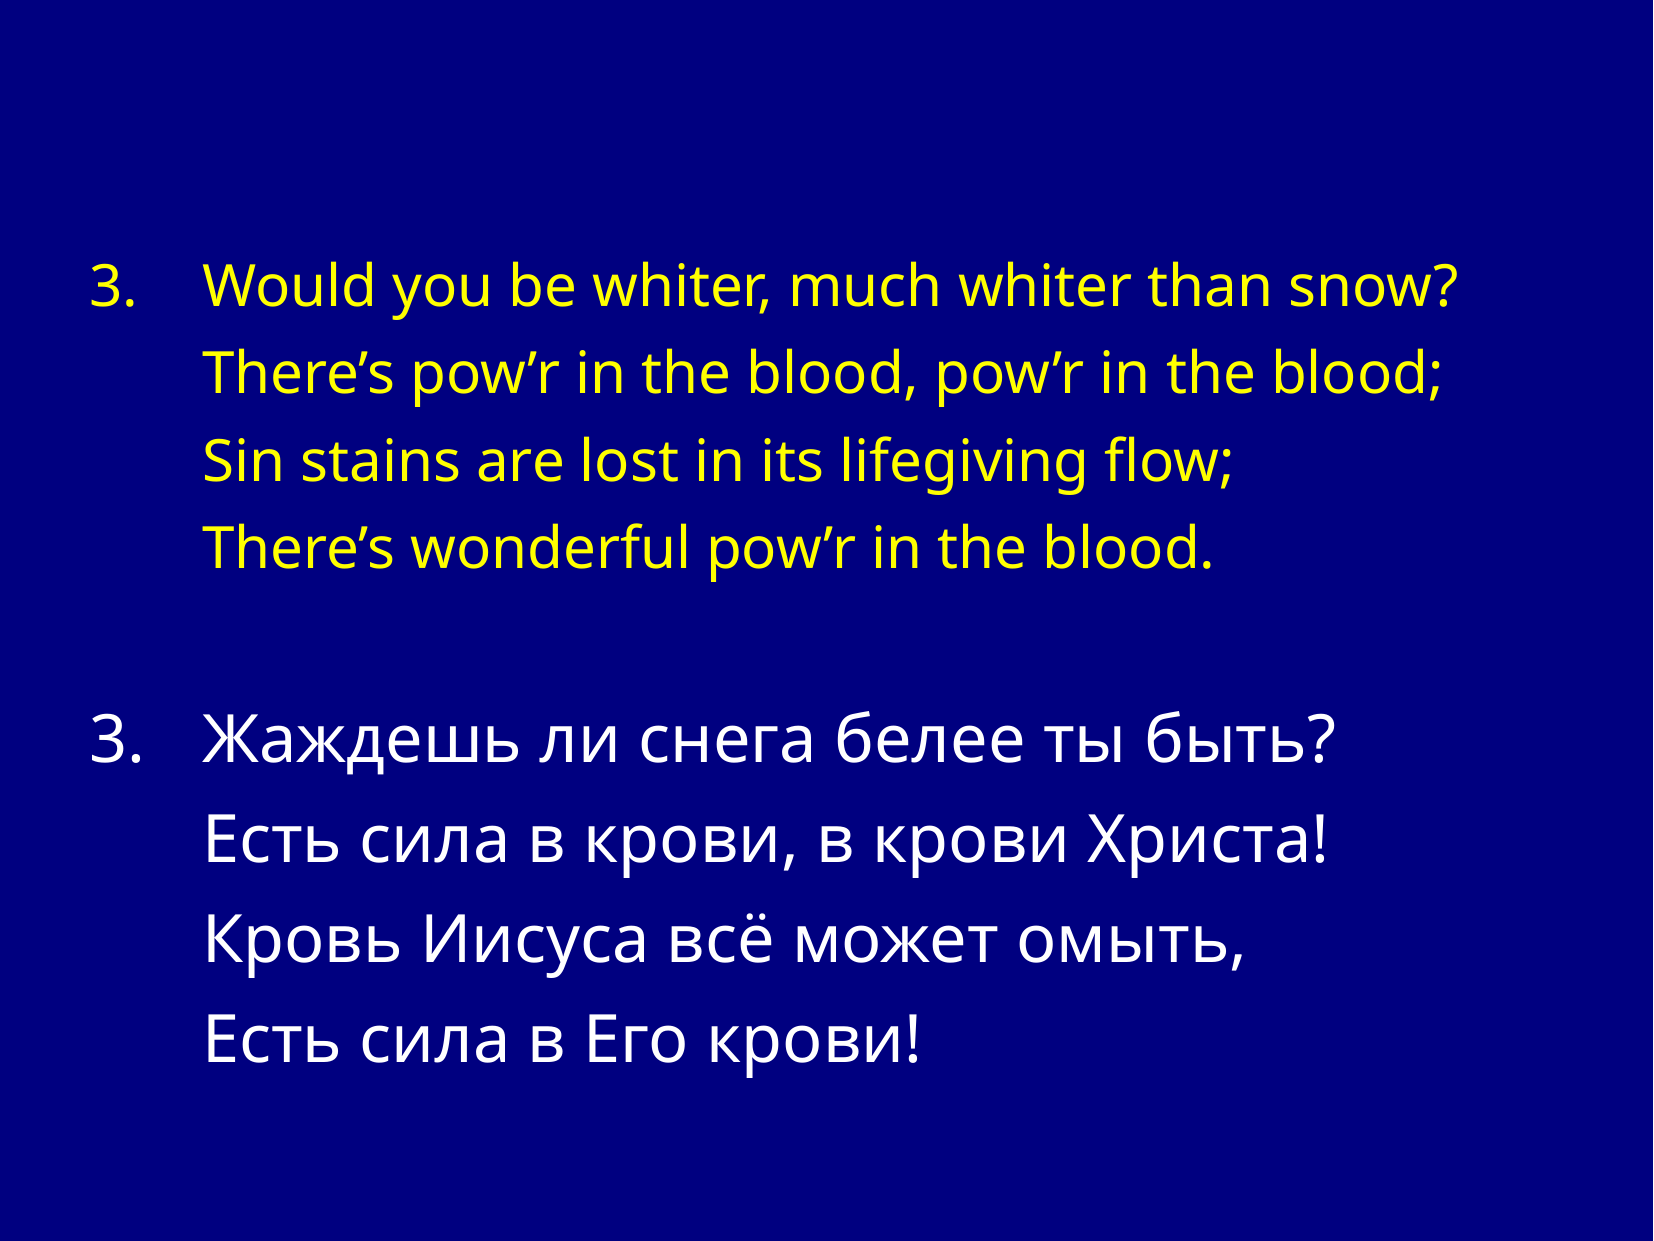

3.	Would you be whiter, much whiter than snow?
	There’s pow’r in the blood, pow’r in the blood;
	Sin stains are lost in its lifegiving flow;
	There’s wonderful pow’r in the blood.
3.	Жаждешь ли снега белее ты быть?
	Есть сила в крови, в крови Христа!
	Кровь Иисуса всё может омыть,
	Есть сила в Его крови!